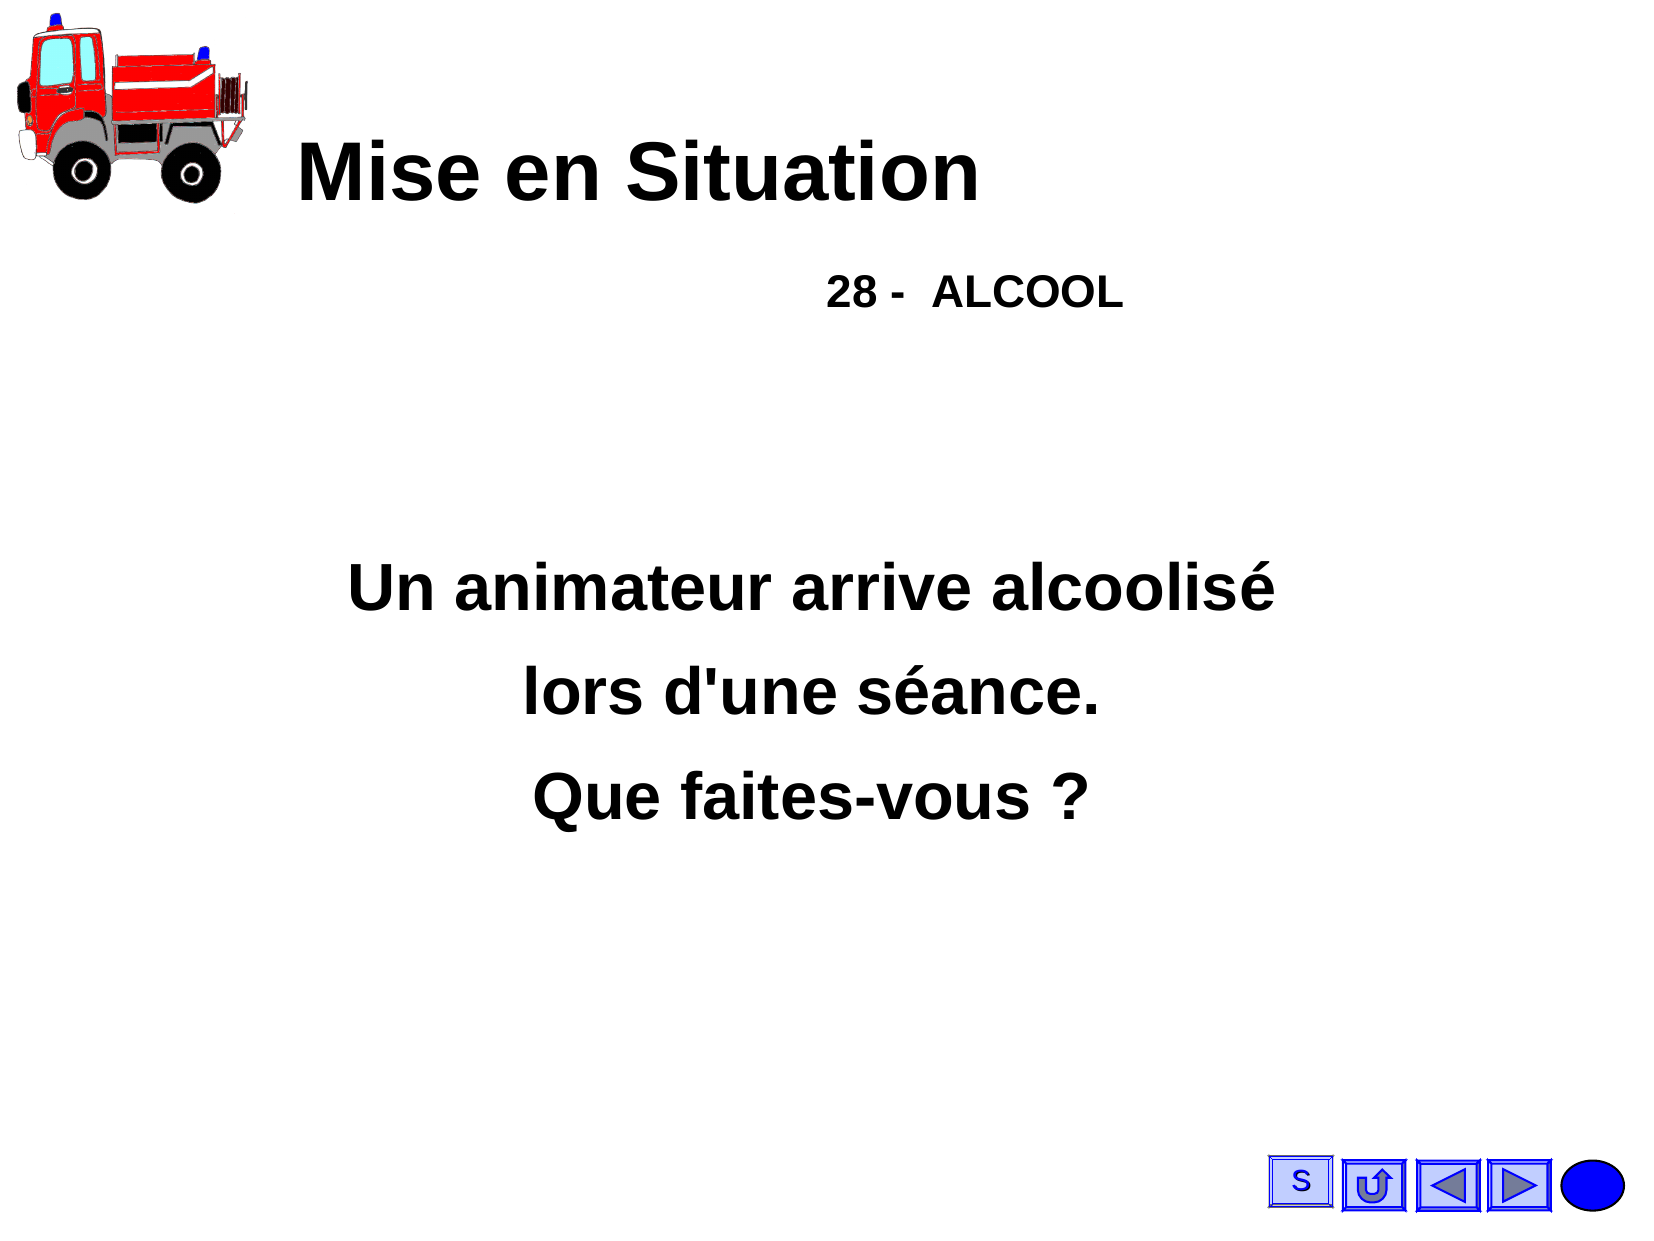

Mise en Situation
28 -  ALCOOL
# Un animateur arrive alcoolisé
 lors d'une séance.
Que faites-vous ?